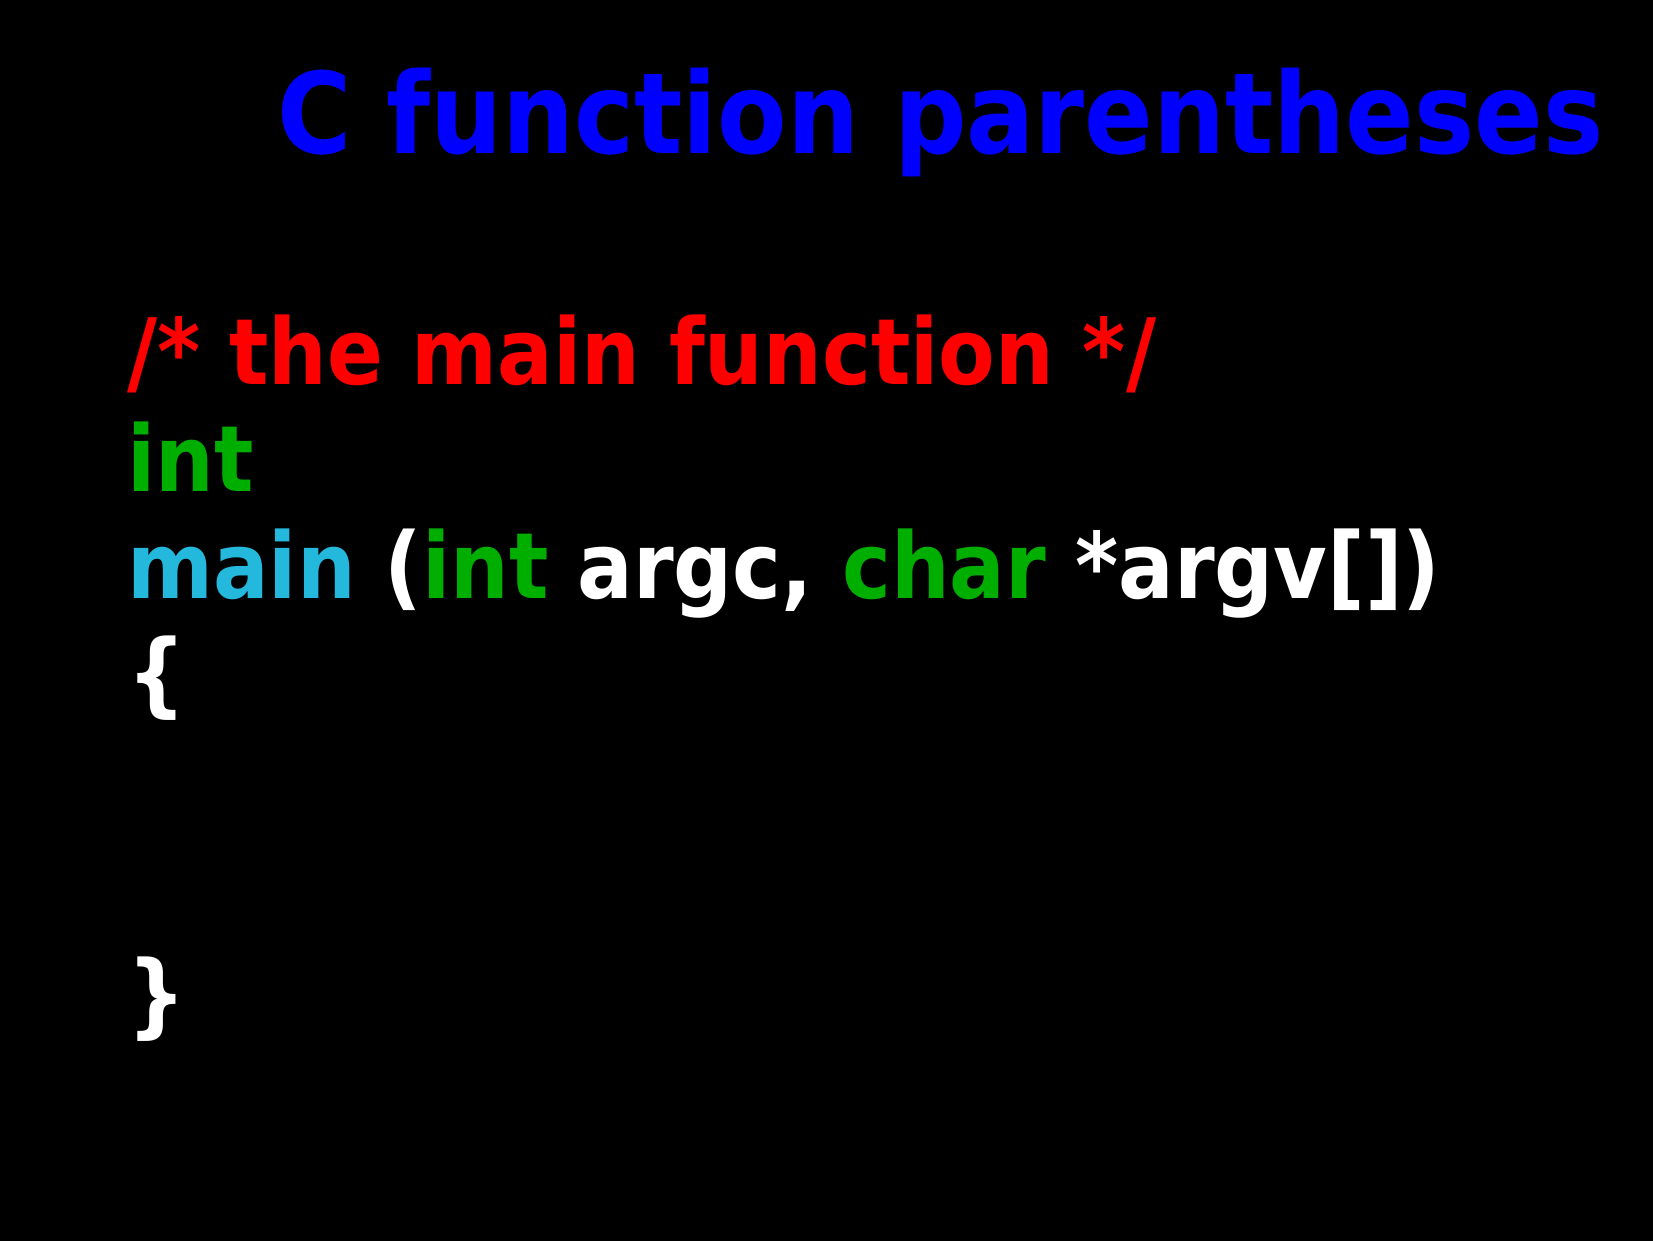

C function parentheses
/* the main function */
int
main (int argc, char *argv[])
{
}